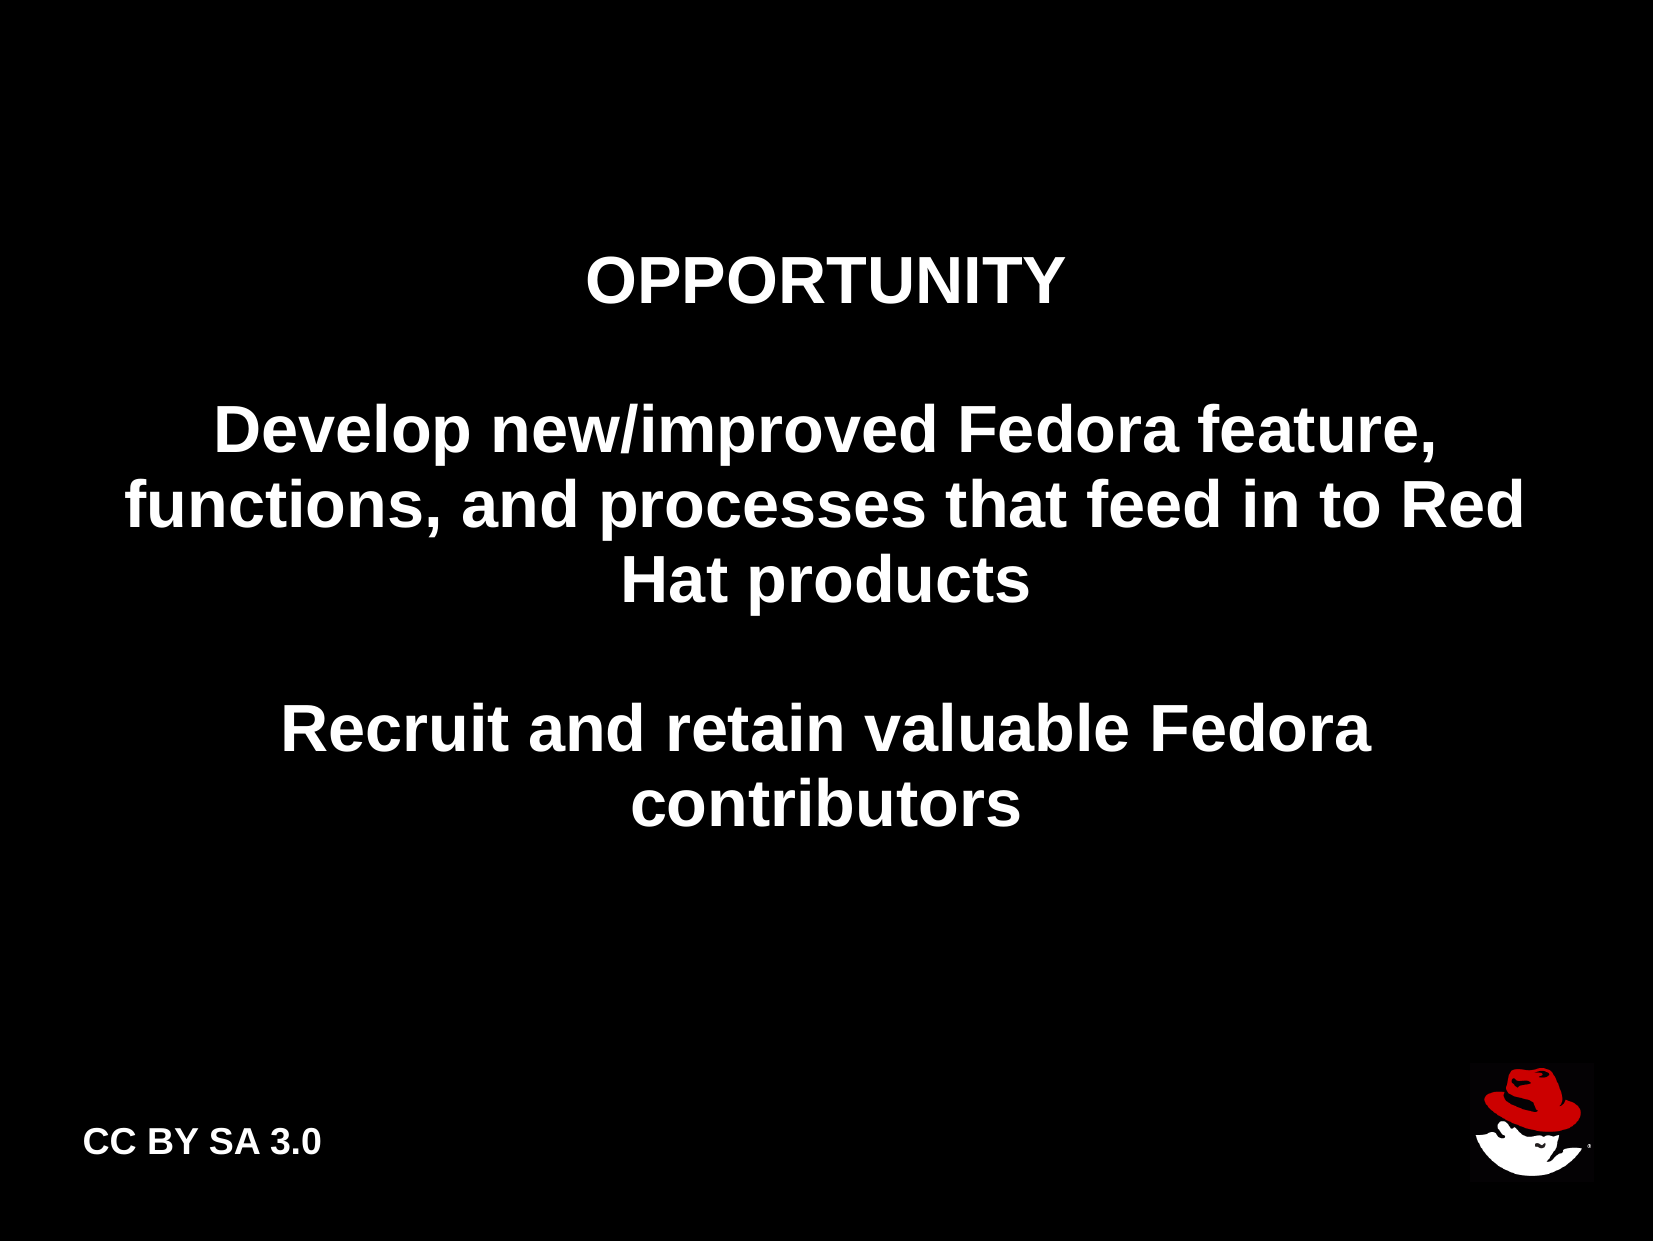

# OPPORTUNITY
Develop new/improved Fedora feature, functions, and processes that feed in to Red Hat products
Recruit and retain valuable Fedora contributors
CC BY SA 3.0